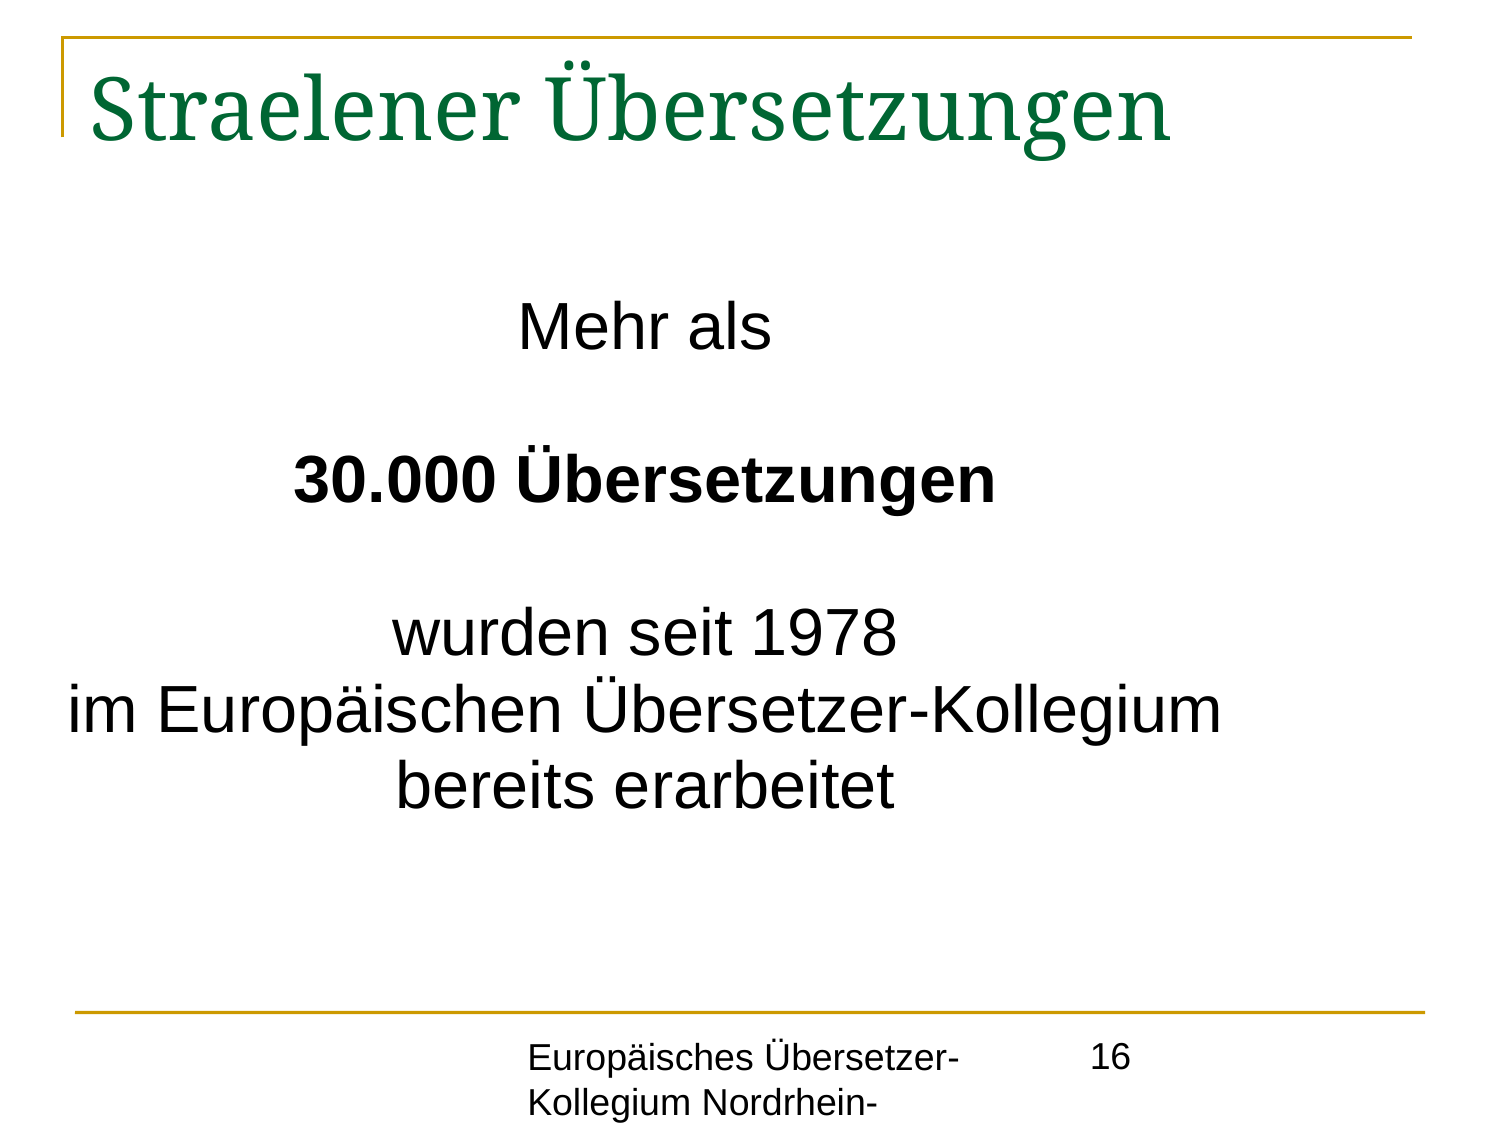

# Straelener Übersetzungen
Mehr als
30.000 Übersetzungen
wurden seit 1978
im Europäischen Übersetzer-Kollegium
bereits erarbeitet
Europäisches Übersetzer-Kollegium Nordrhein-Westfalen in Straelen